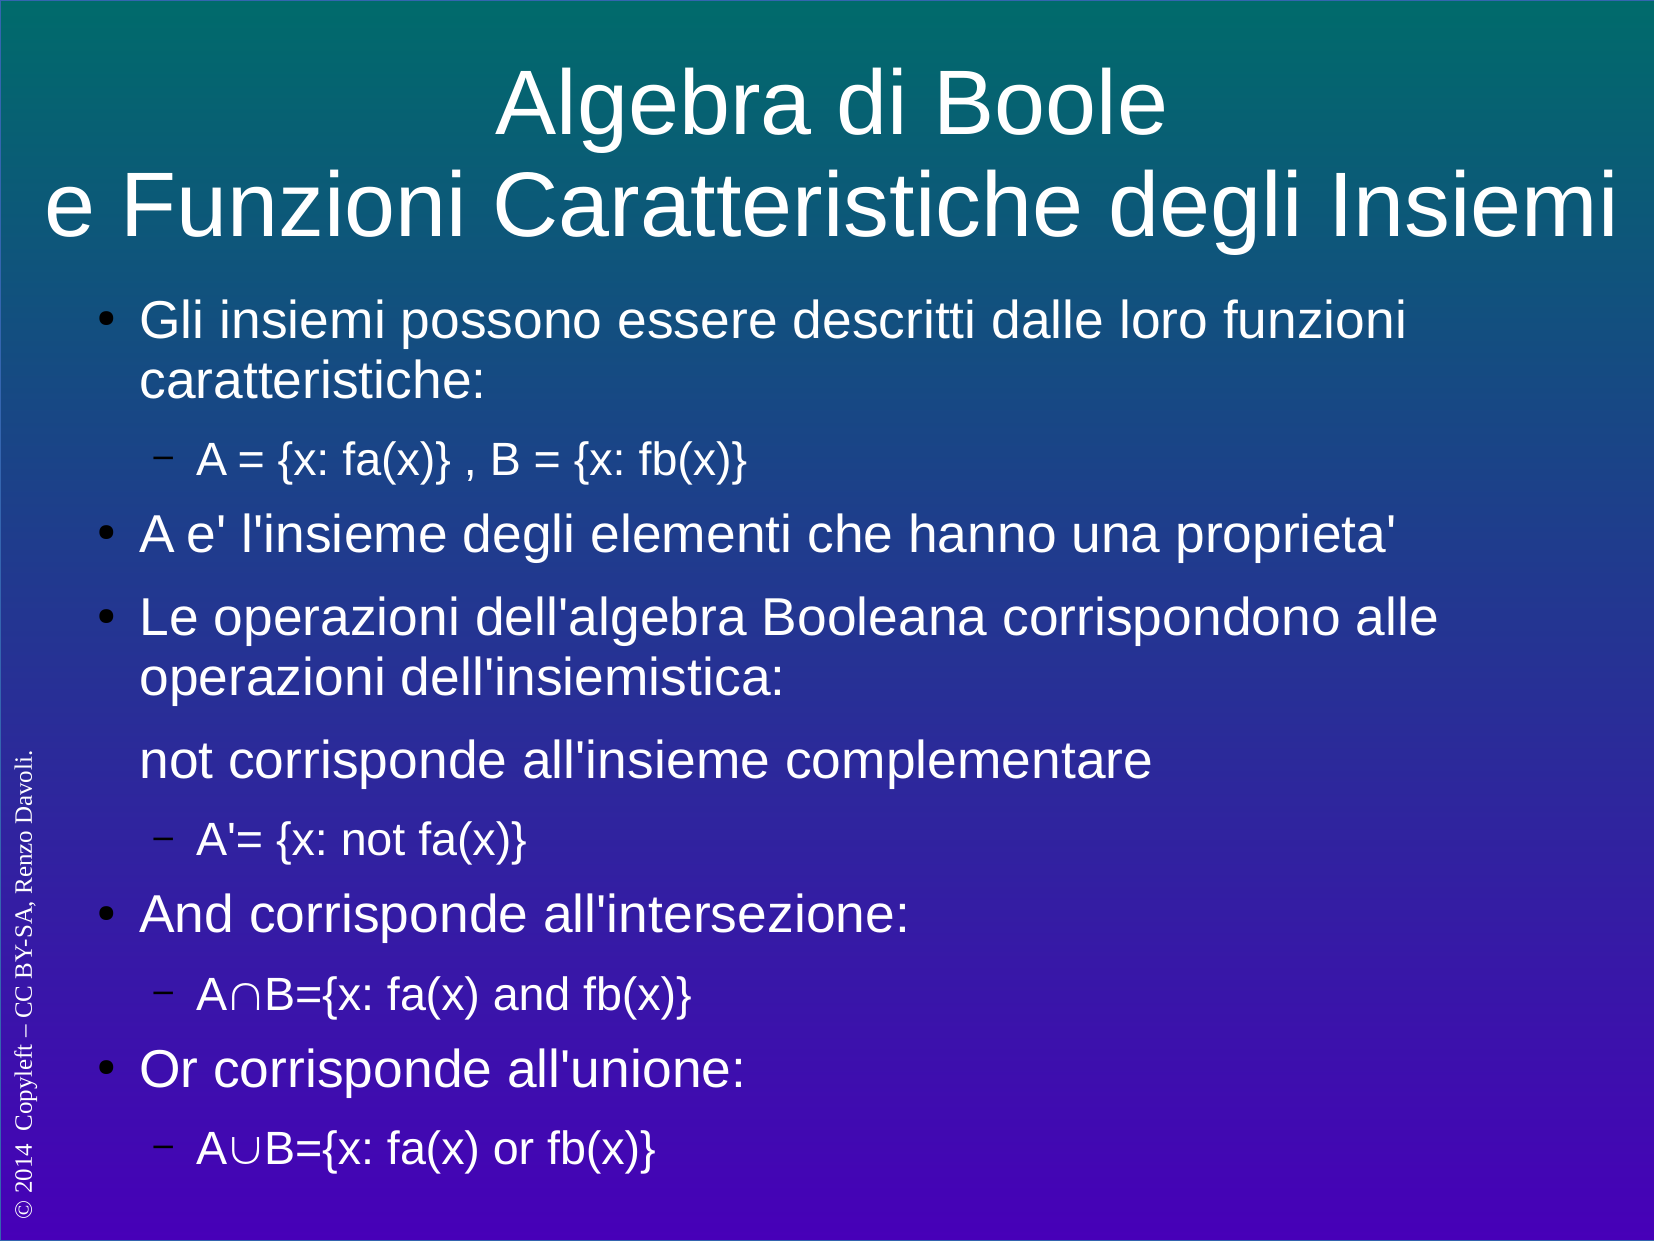

# Algebra di Boole e Funzioni Caratteristiche degli Insiemi
Gli insiemi possono essere descritti dalle loro funzioni caratteristiche:
A = {x: fa(x)} , B = {x: fb(x)}
A e' l'insieme degli elementi che hanno una proprieta'
Le operazioni dell'algebra Booleana corrispondono alle operazioni dell'insiemistica:
not corrisponde all'insieme complementare
A'= {x: not fa(x)}
And corrisponde all'intersezione:
AÇB={x: fa(x) and fb(x)}
Or corrisponde all'unione:
AÈB={x: fa(x) or fb(x)}